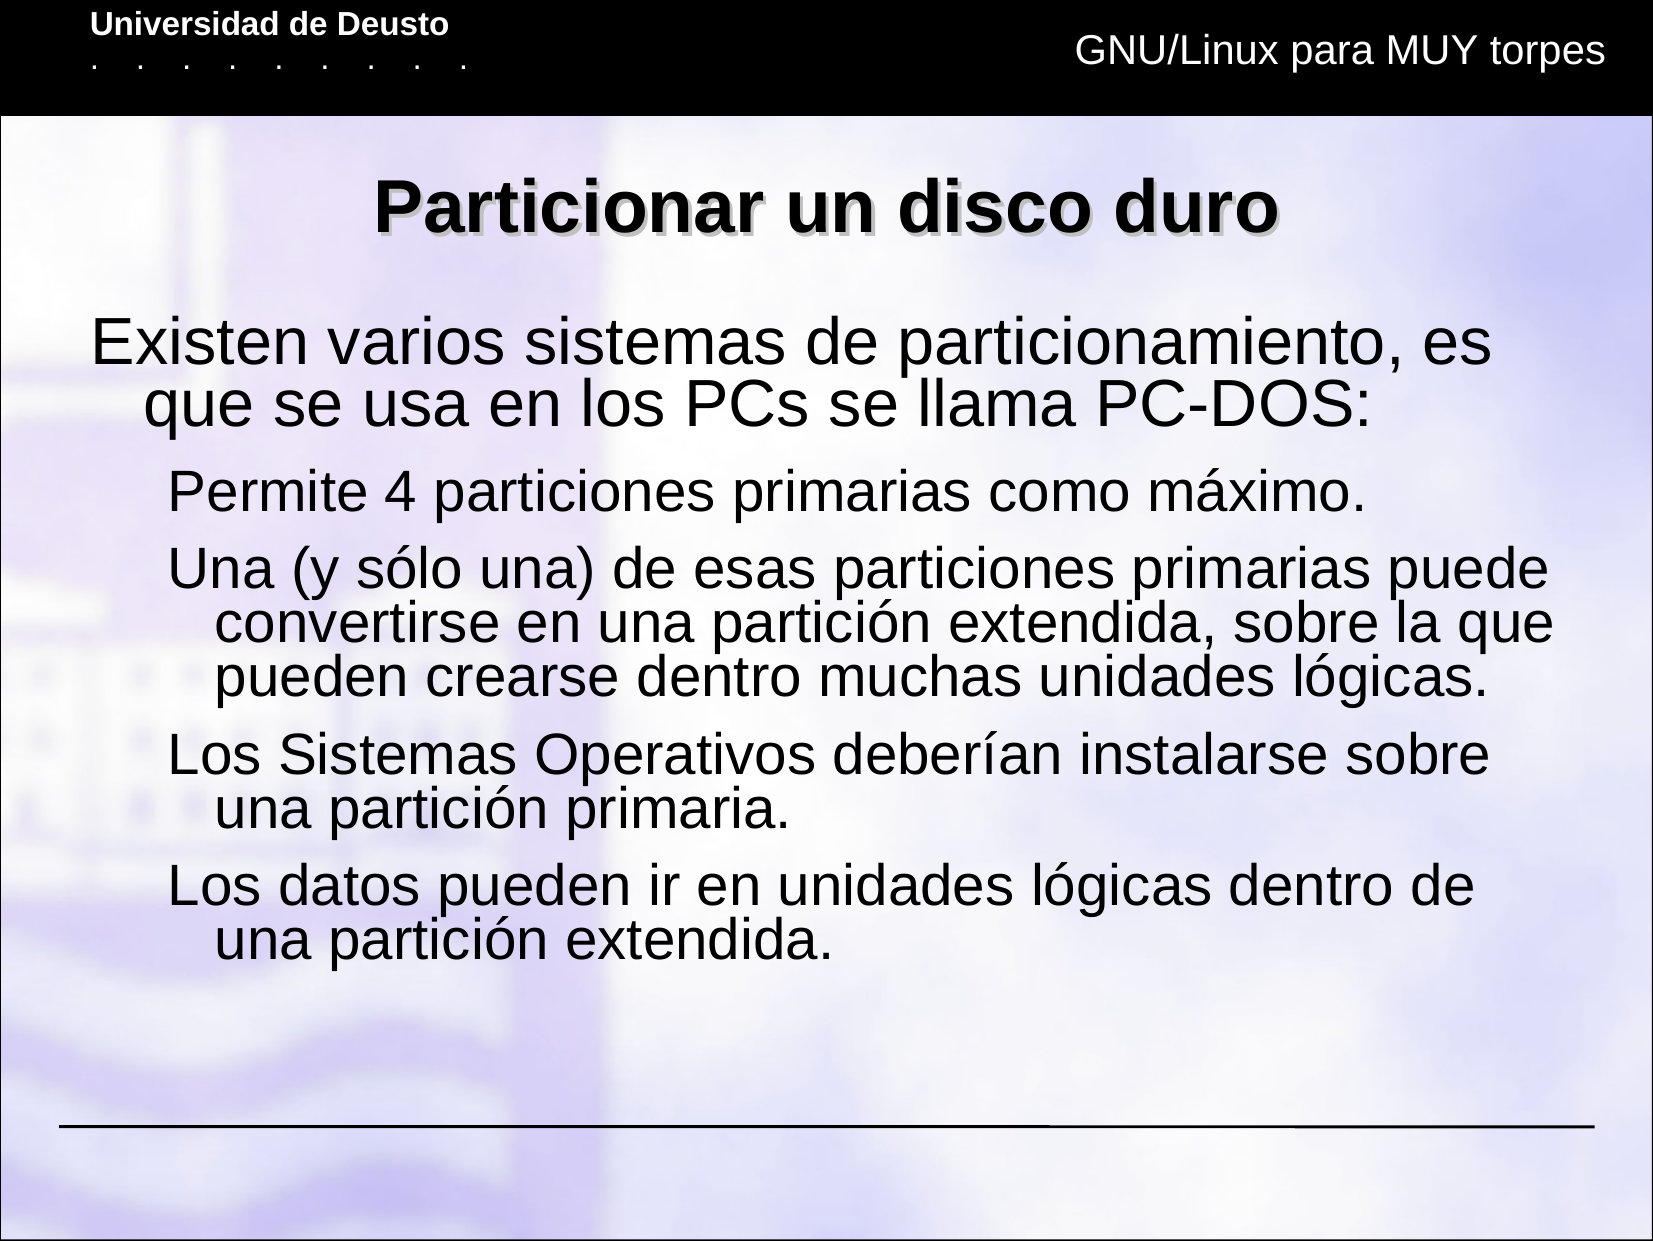

# Particionar un disco duro
Existen varios sistemas de particionamiento, es que se usa en los PCs se llama PC-DOS:
Permite 4 particiones primarias como máximo.
Una (y sólo una) de esas particiones primarias puede convertirse en una partición extendida, sobre la que pueden crearse dentro muchas unidades lógicas.
Los Sistemas Operativos deberían instalarse sobre una partición primaria.
Los datos pueden ir en unidades lógicas dentro de una partición extendida.